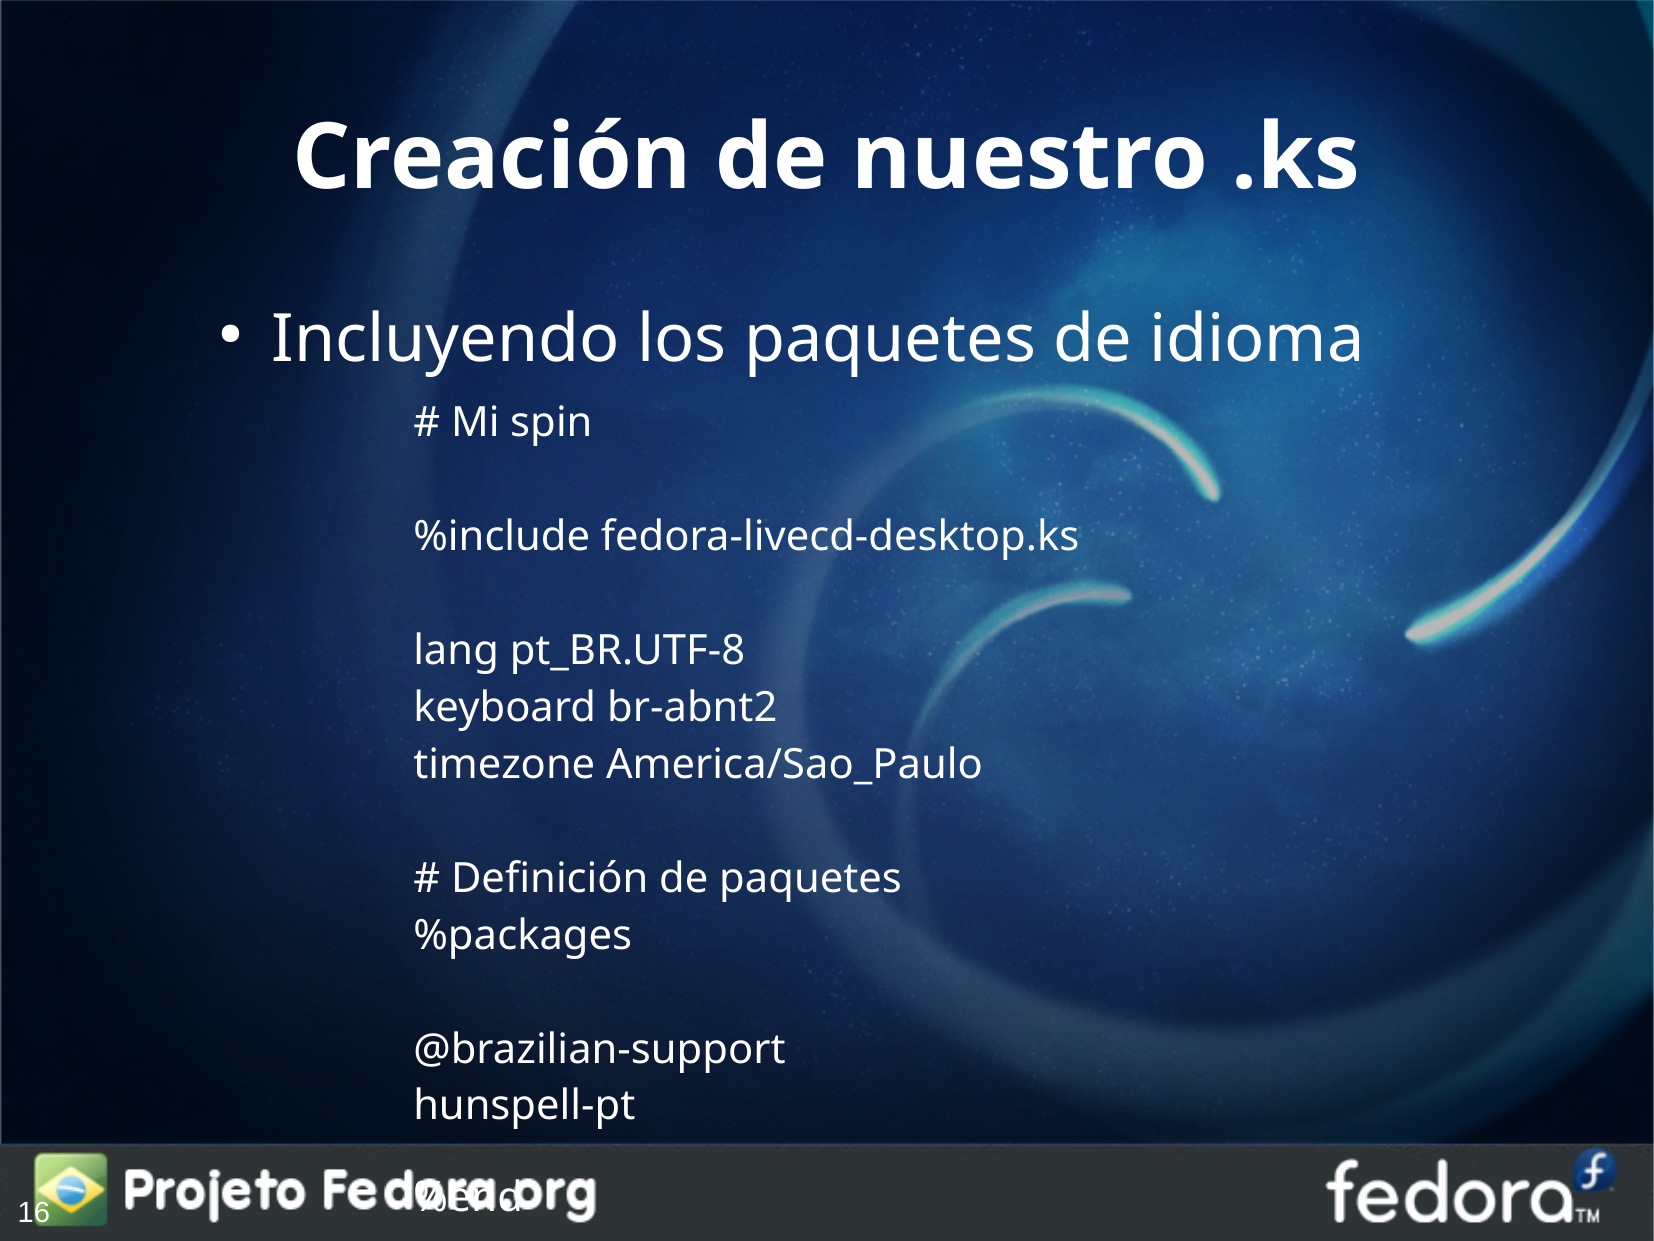

# Creación de nuestro .ks
Incluyendo los paquetes de idioma
# Mi spin
%include fedora-livecd-desktop.ks
lang pt_BR.UTF-8
keyboard br-abnt2
timezone America/Sao_Paulo
# Definición de paquetes
%packages
@brazilian-support
hunspell-pt
%end
...
16